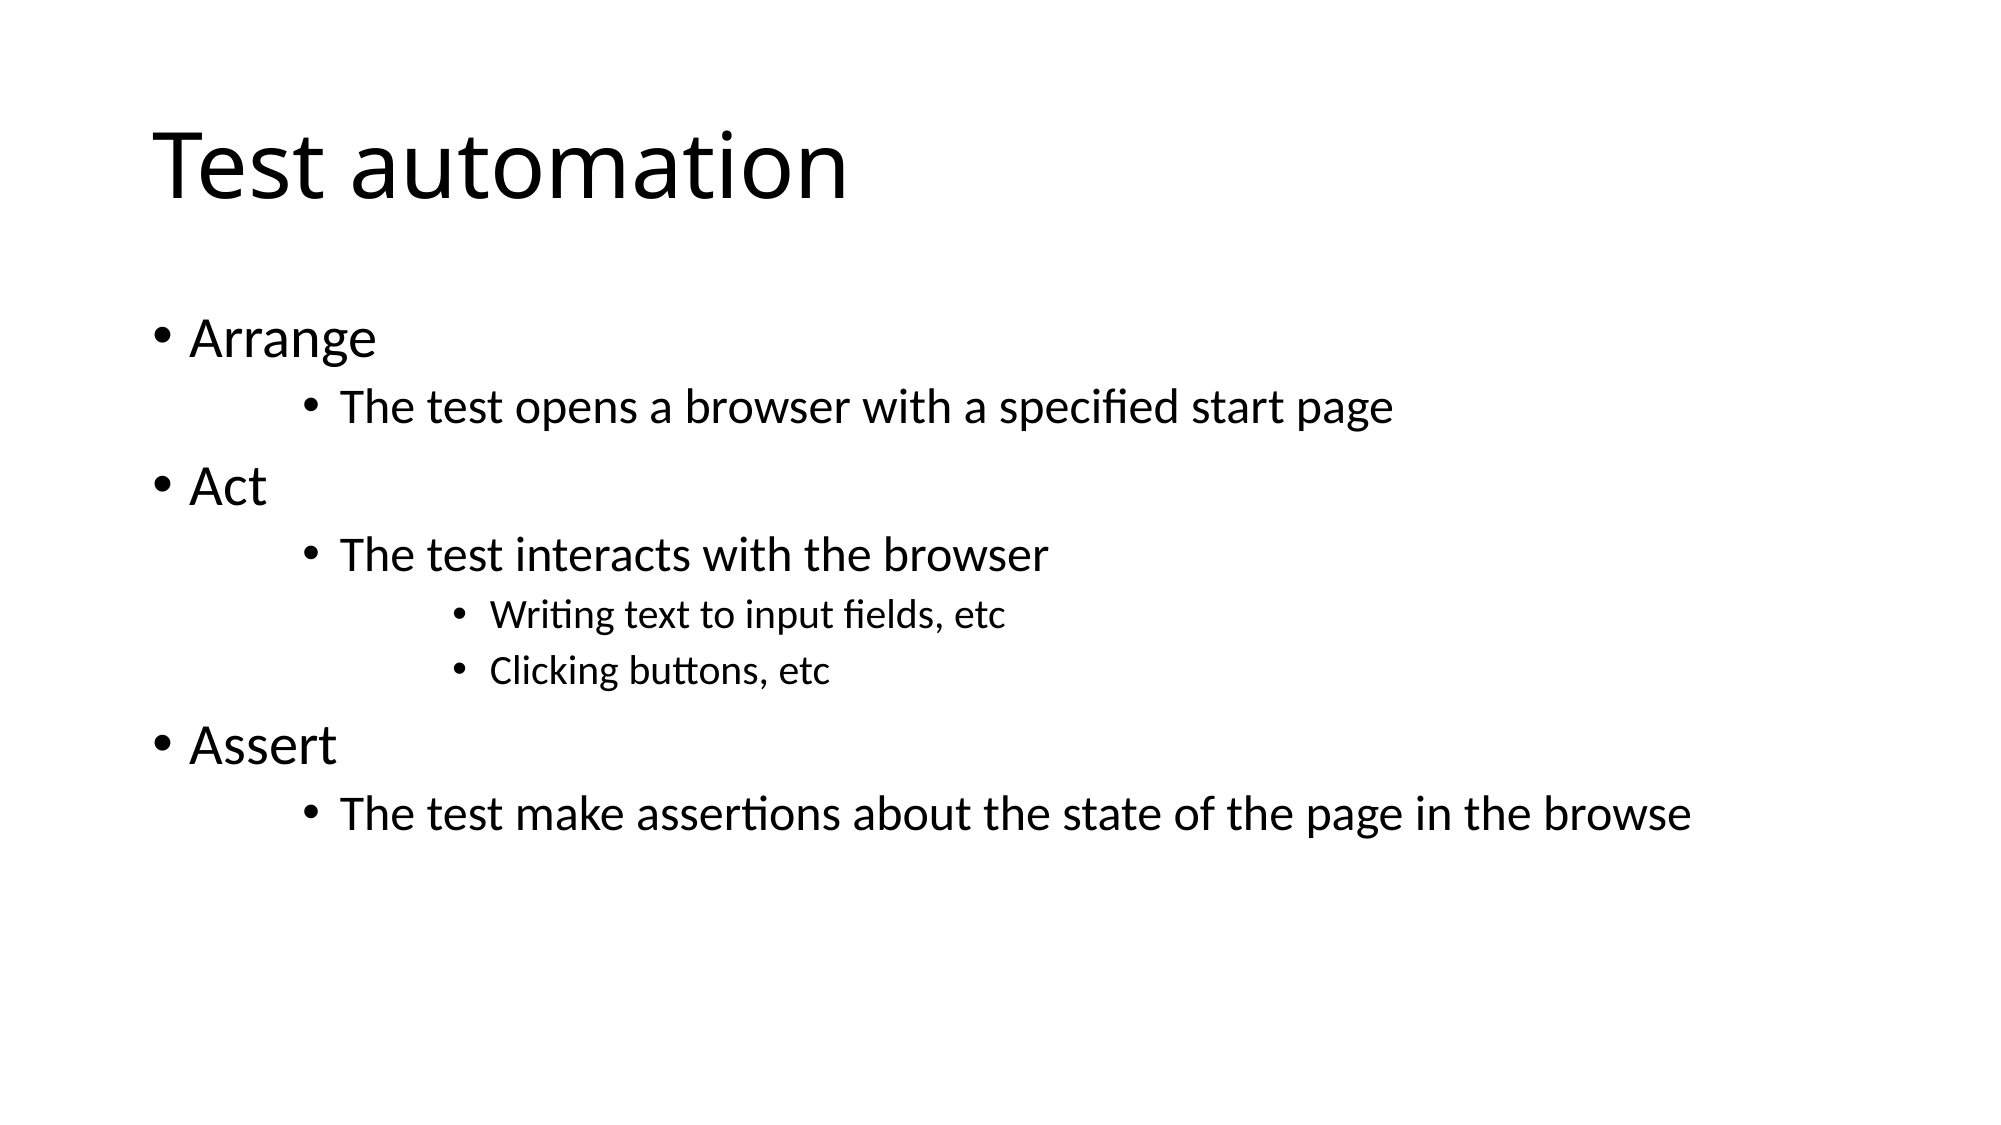

# Test automation
Arrange
The test opens a browser with a specified start page
Act
The test interacts with the browser
Writing text to input fields, etc
Clicking buttons, etc
Assert
The test make assertions about the state of the page in the browse